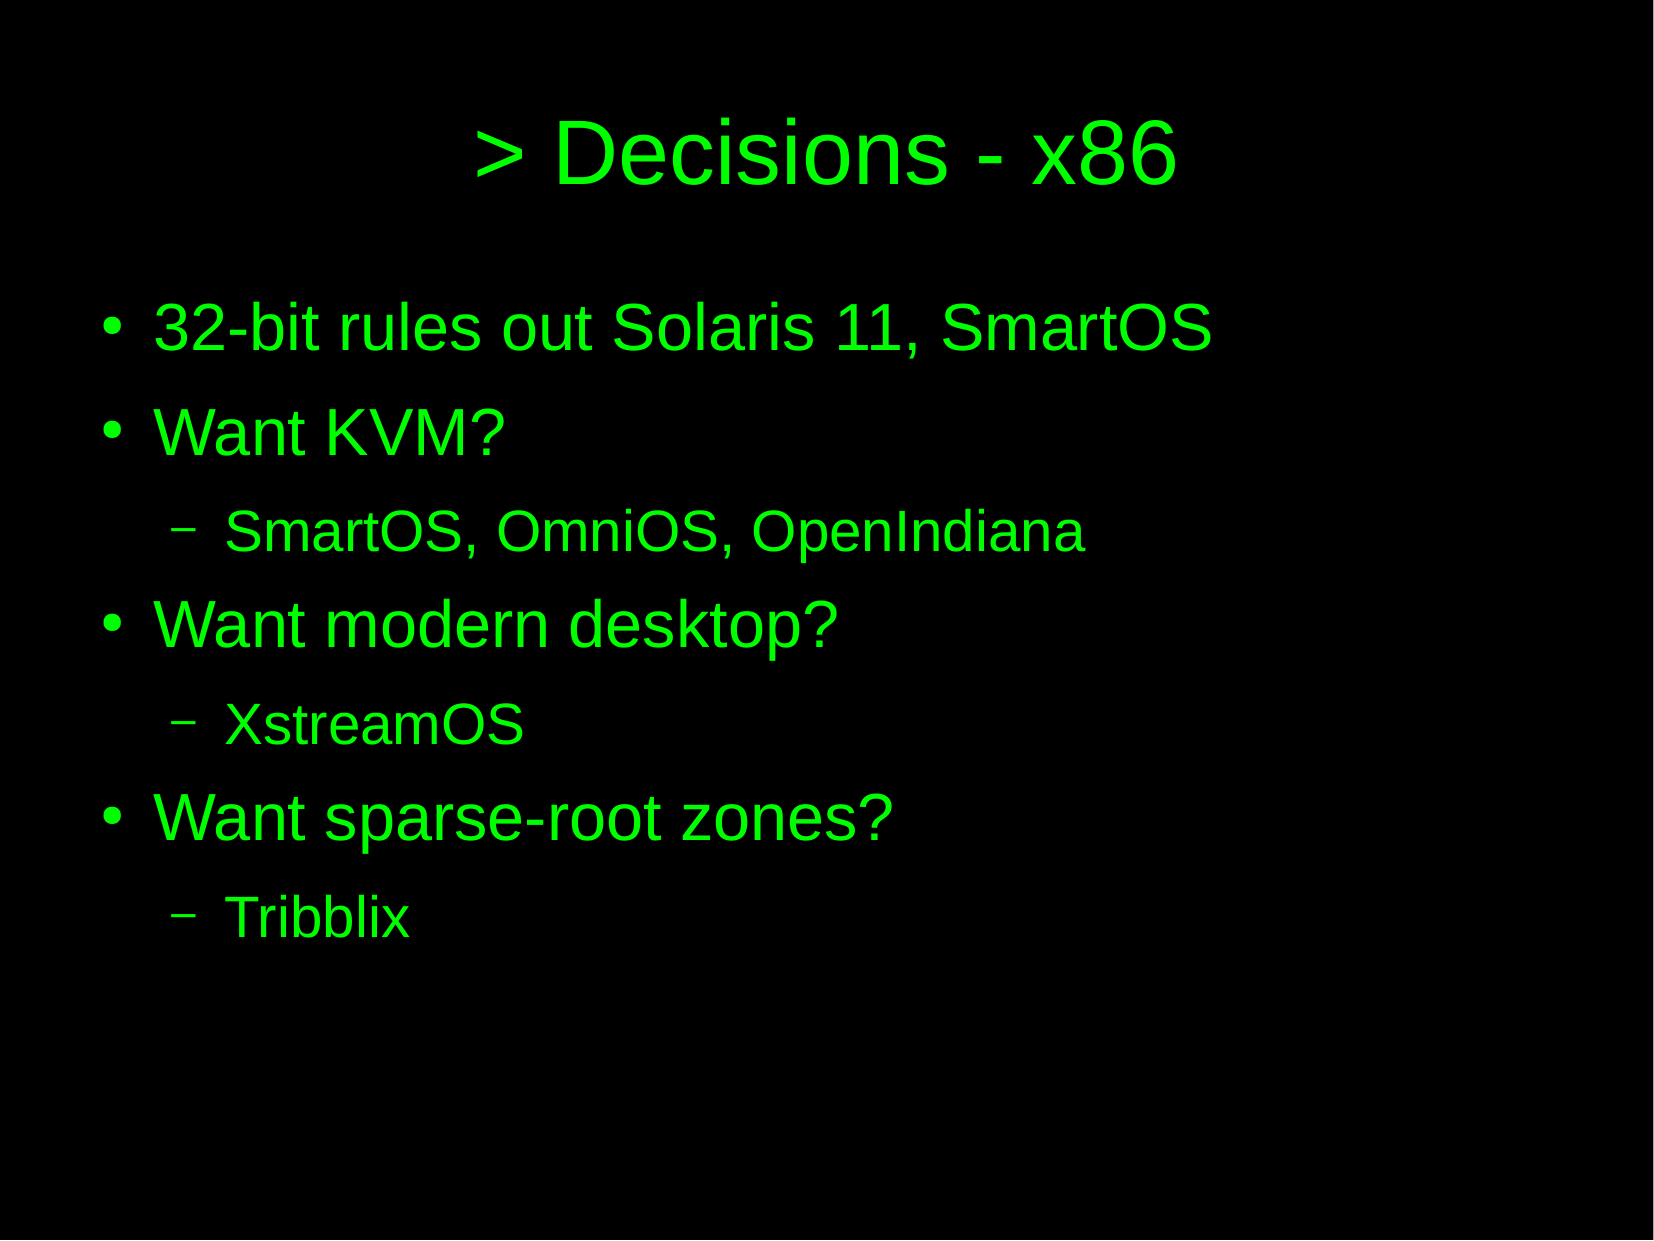

# > Decisions - x86
32-bit rules out Solaris 11, SmartOS
Want KVM?
SmartOS, OmniOS, OpenIndiana
Want modern desktop?
XstreamOS
Want sparse-root zones?
Tribblix